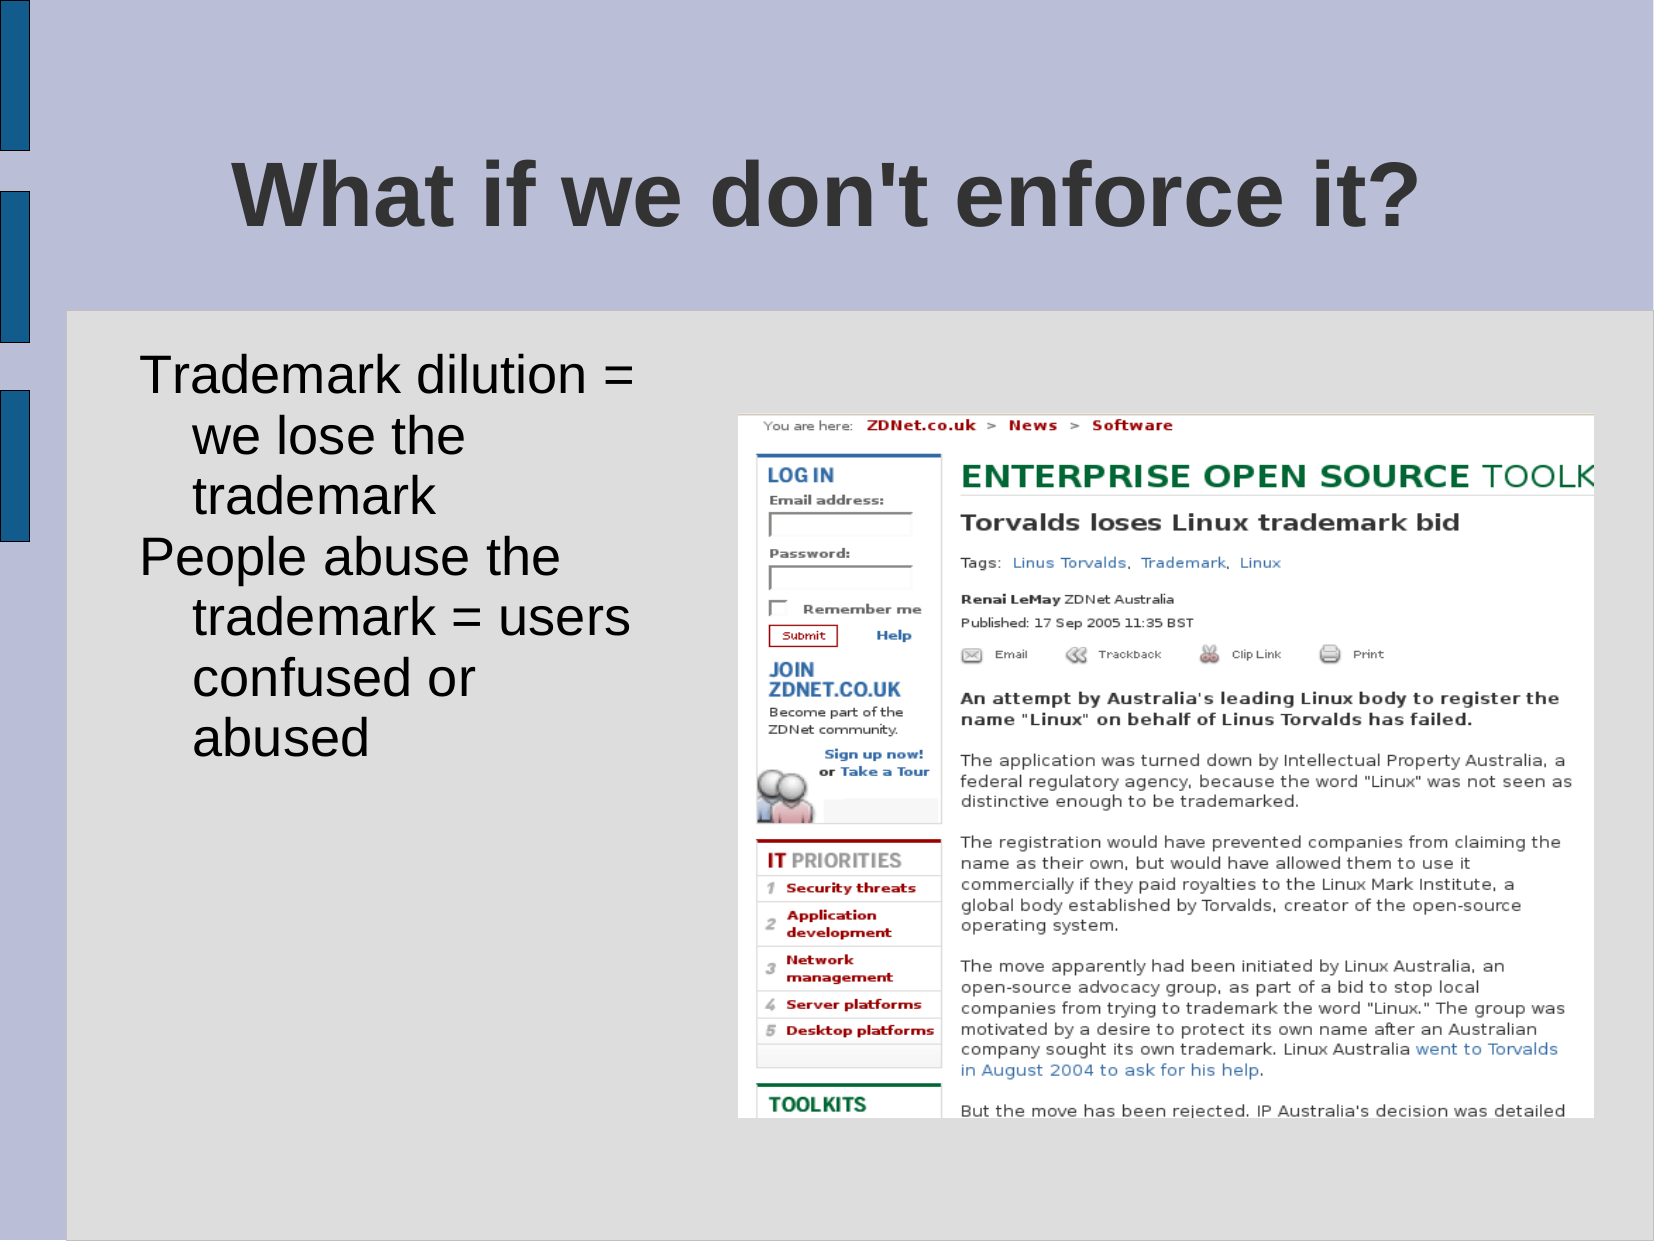

# What if we don't enforce it?
Trademark dilution = we lose the trademark
People abuse the trademark = users confused or abused